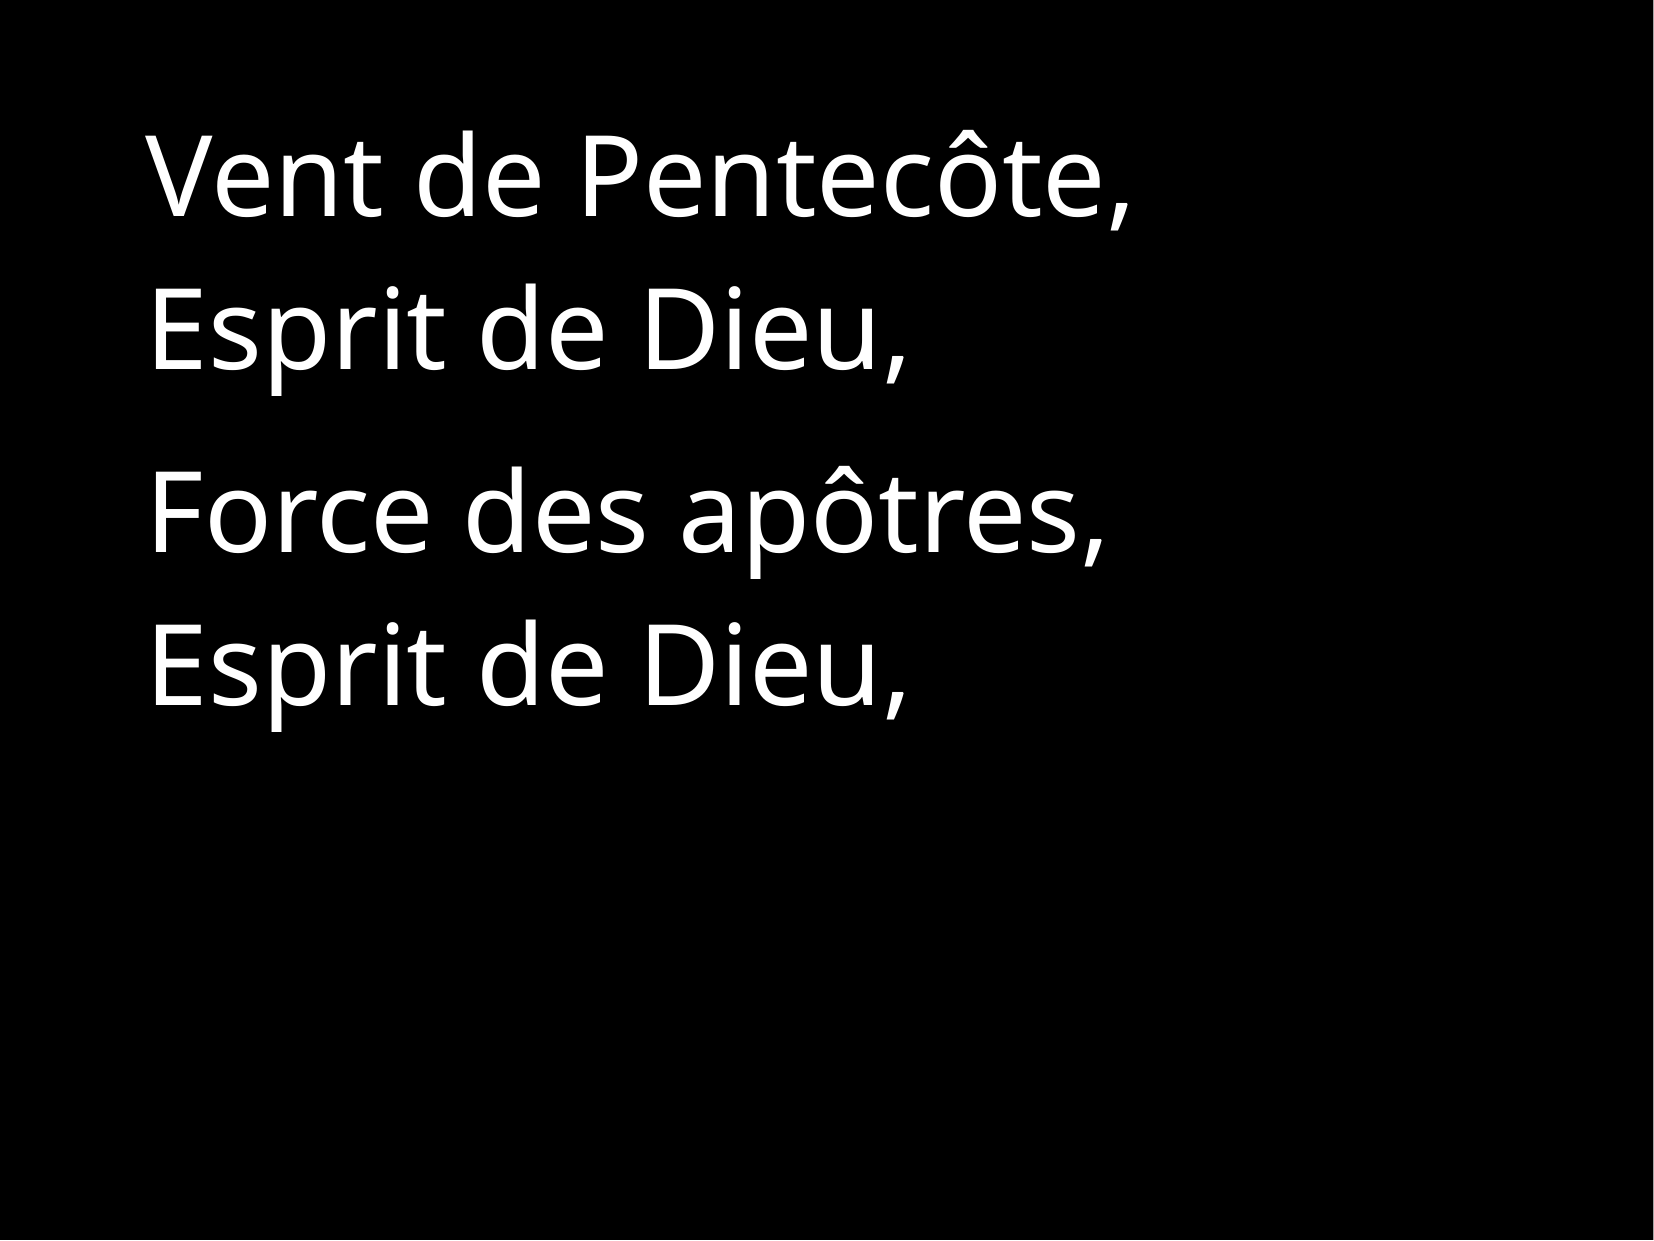

# Vent de Pentecôte, Esprit de Dieu,
Force des apôtres, Esprit de Dieu,